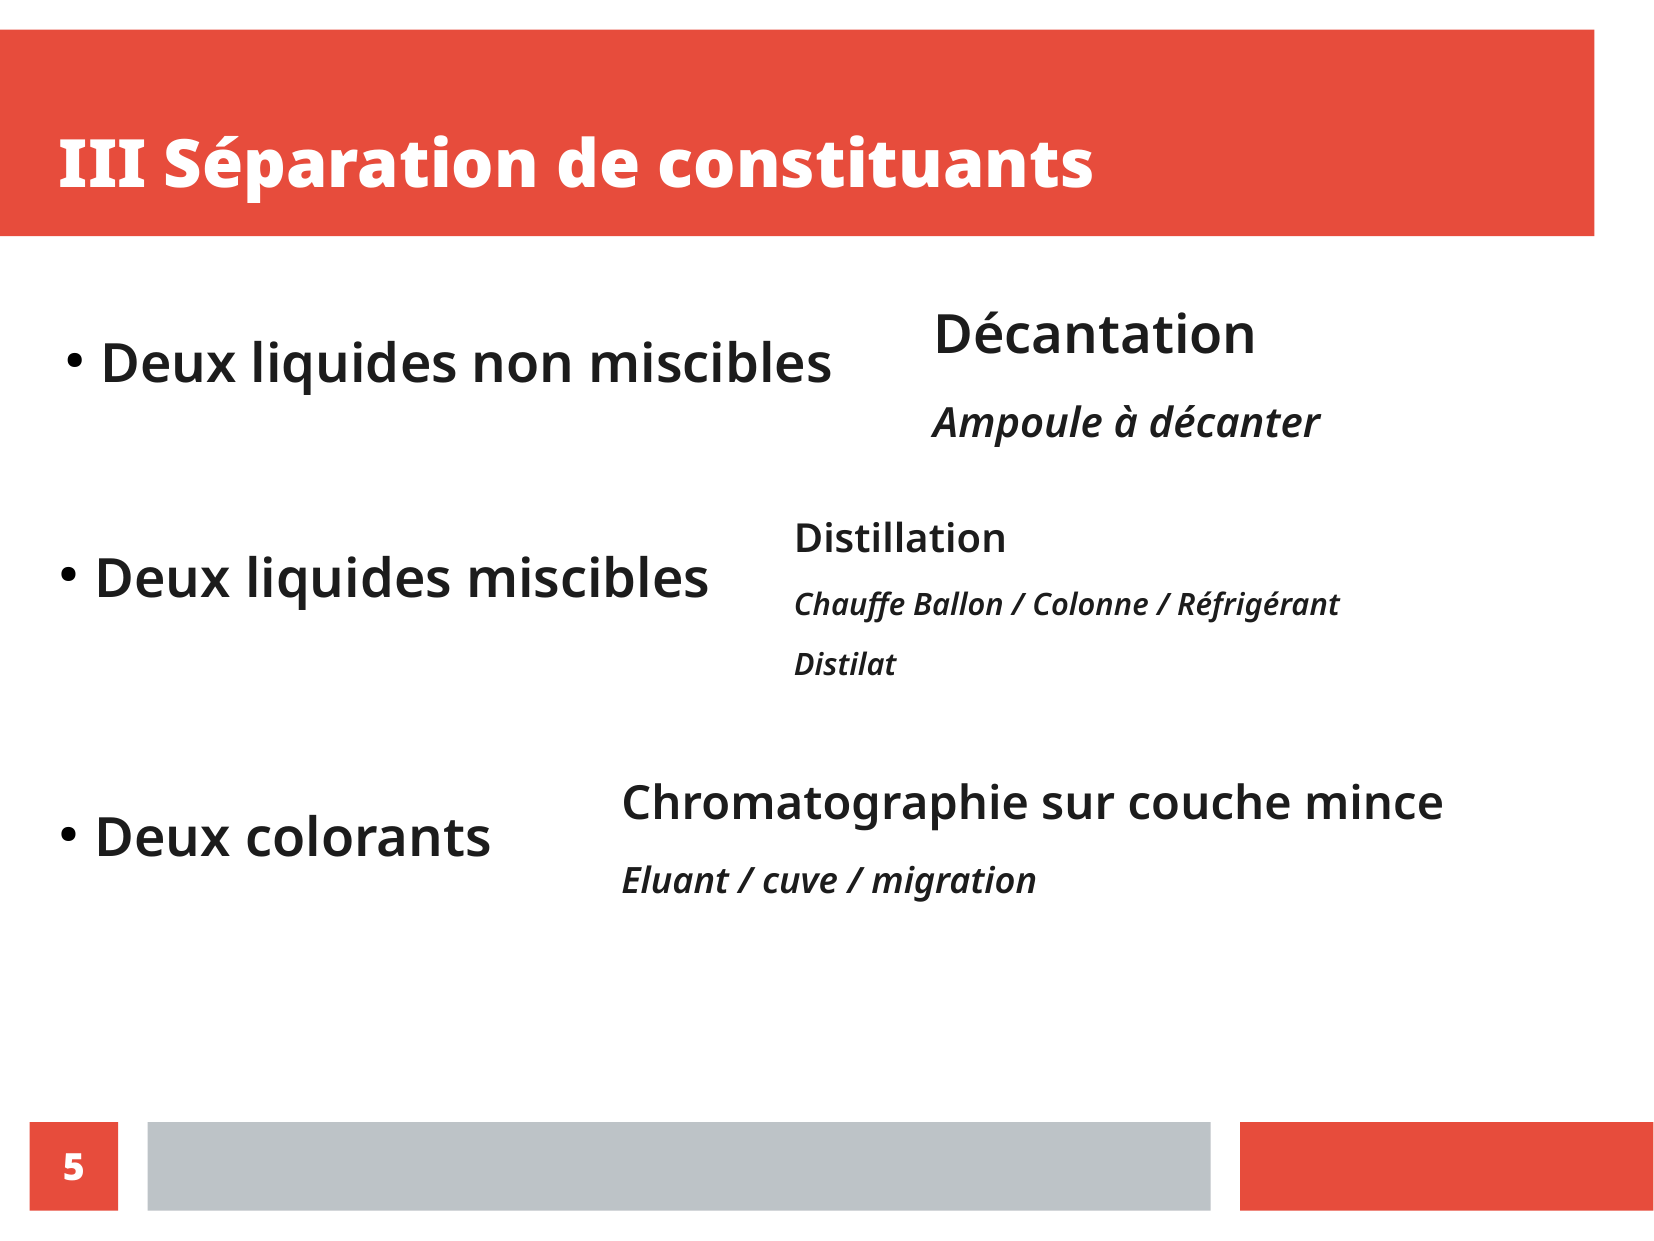

# III Séparation de constituants
Décantation
Ampoule à décanter
Deux liquides non miscibles
Distillation
Chauffe Ballon / Colonne / Réfrigérant
Distilat
Deux liquides miscibles
Chromatographie sur couche mince
Eluant / cuve / migration
Deux colorants
5